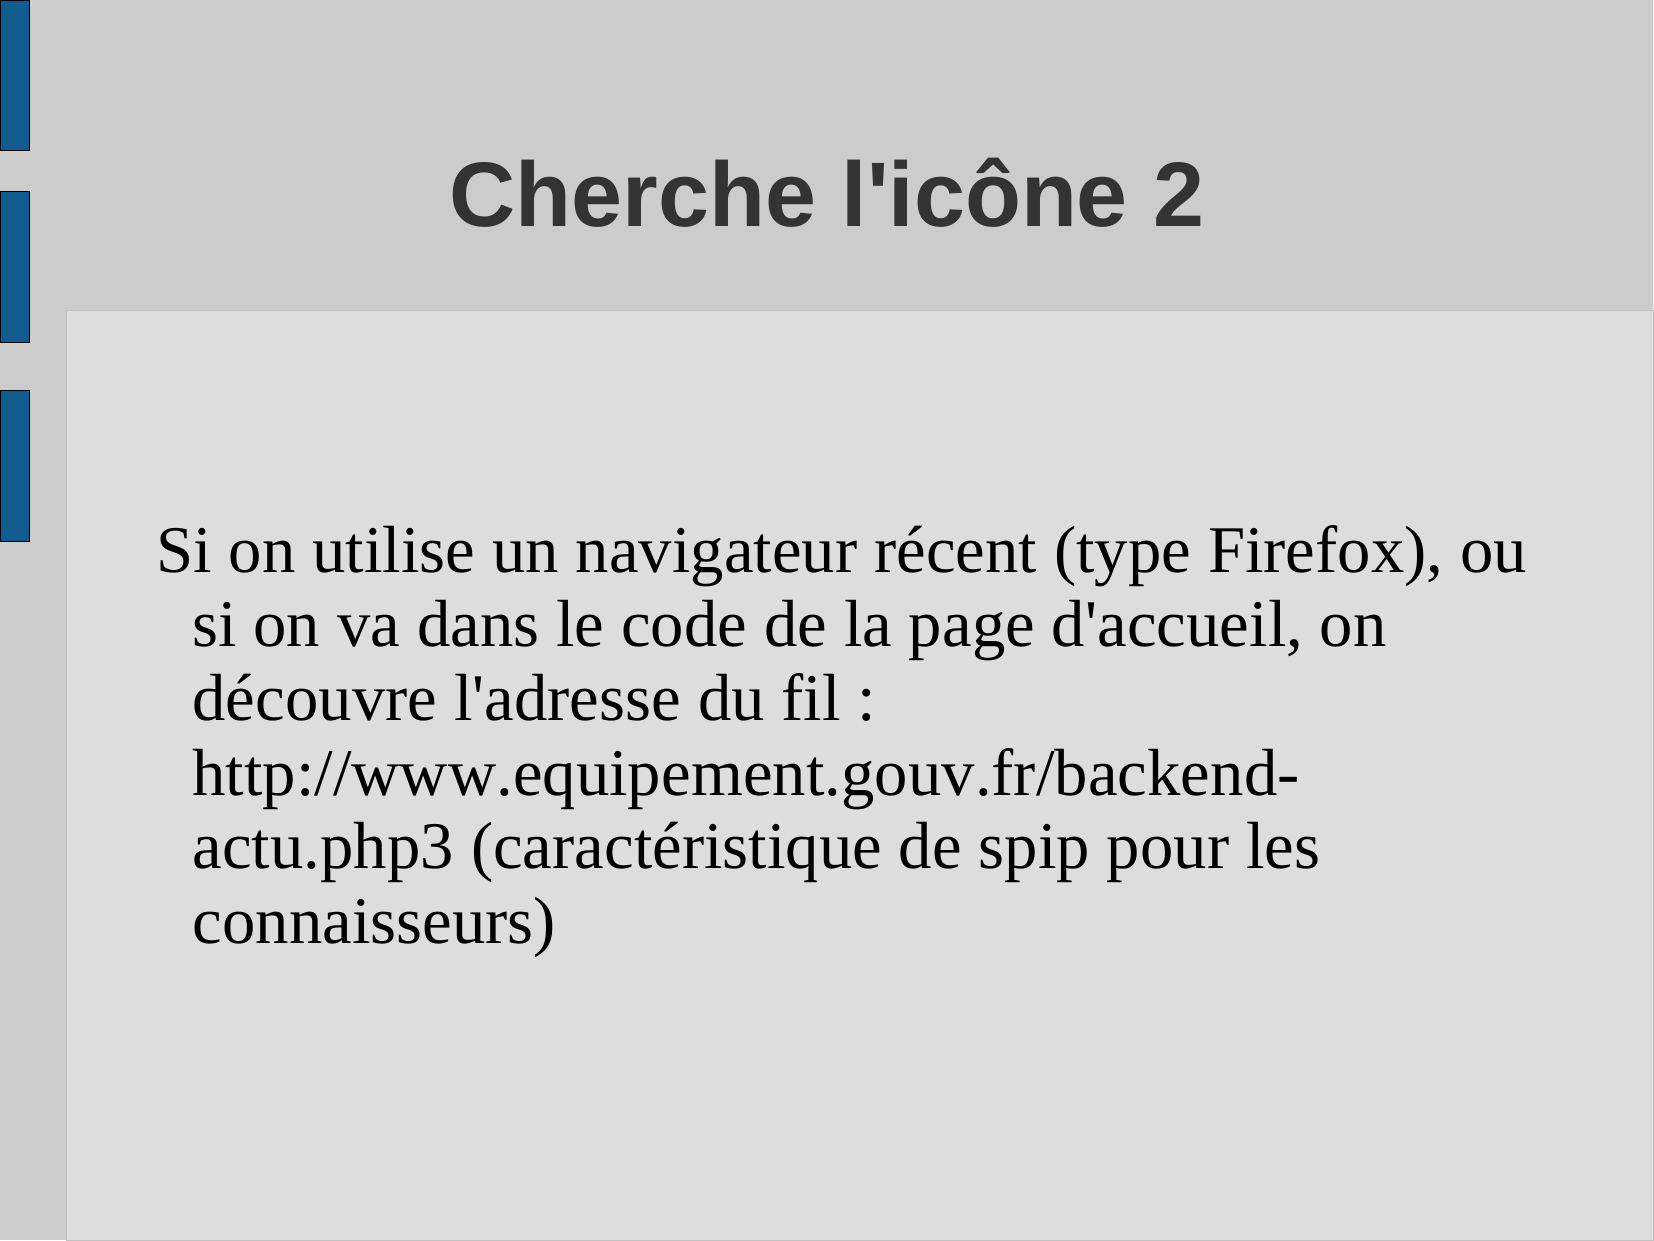

# Cherche l'icône 2
Si on utilise un navigateur récent (type Firefox), ou si on va dans le code de la page d'accueil, on découvre l'adresse du fil : http://www.equipement.gouv.fr/backend-actu.php3 (caractéristique de spip pour les connaisseurs)